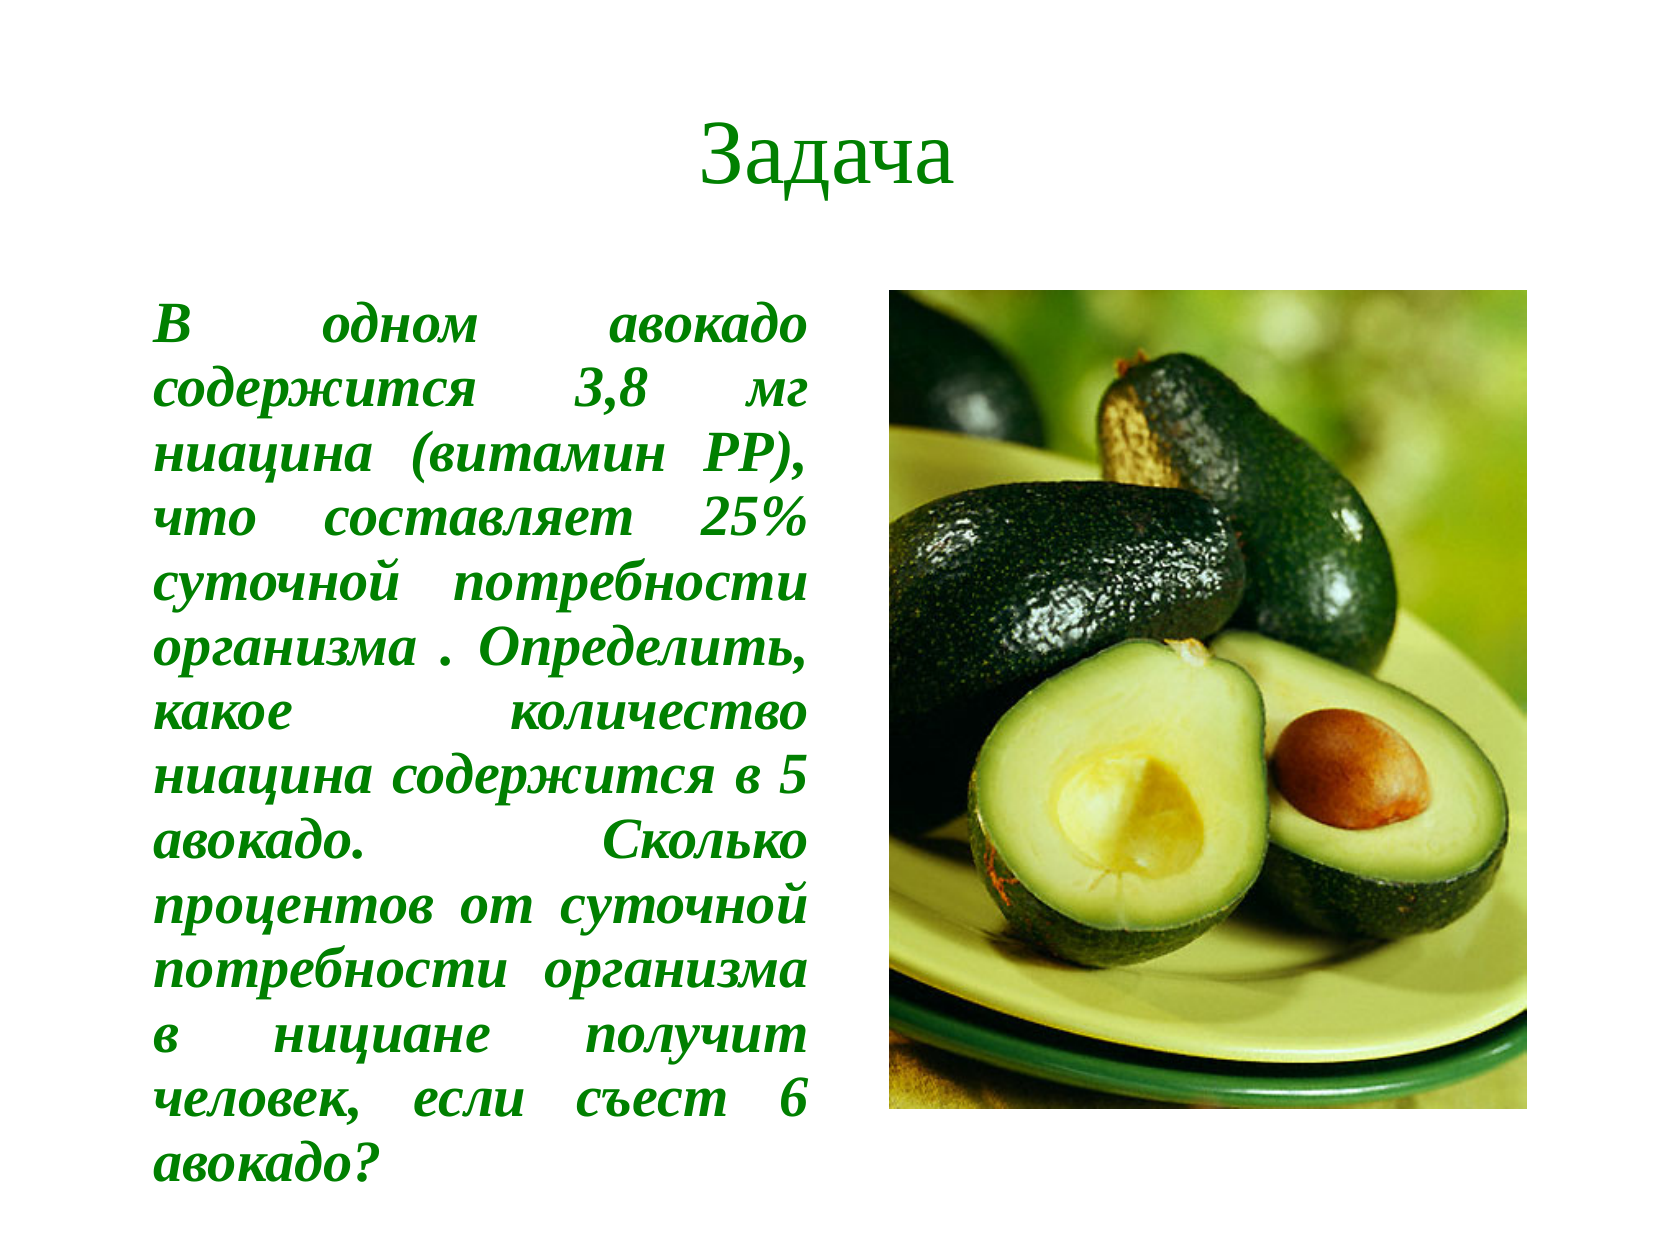

# Задача
В одном авокадо содержится 3,8 мг ниацина (витамин РР), что составляет 25% суточной потребности организма . Определить, какое количество ниацина содержится в 5 авокадо. Сколько процентов от суточной потребности организма в нициане получит человек, если съест 6 авокадо?